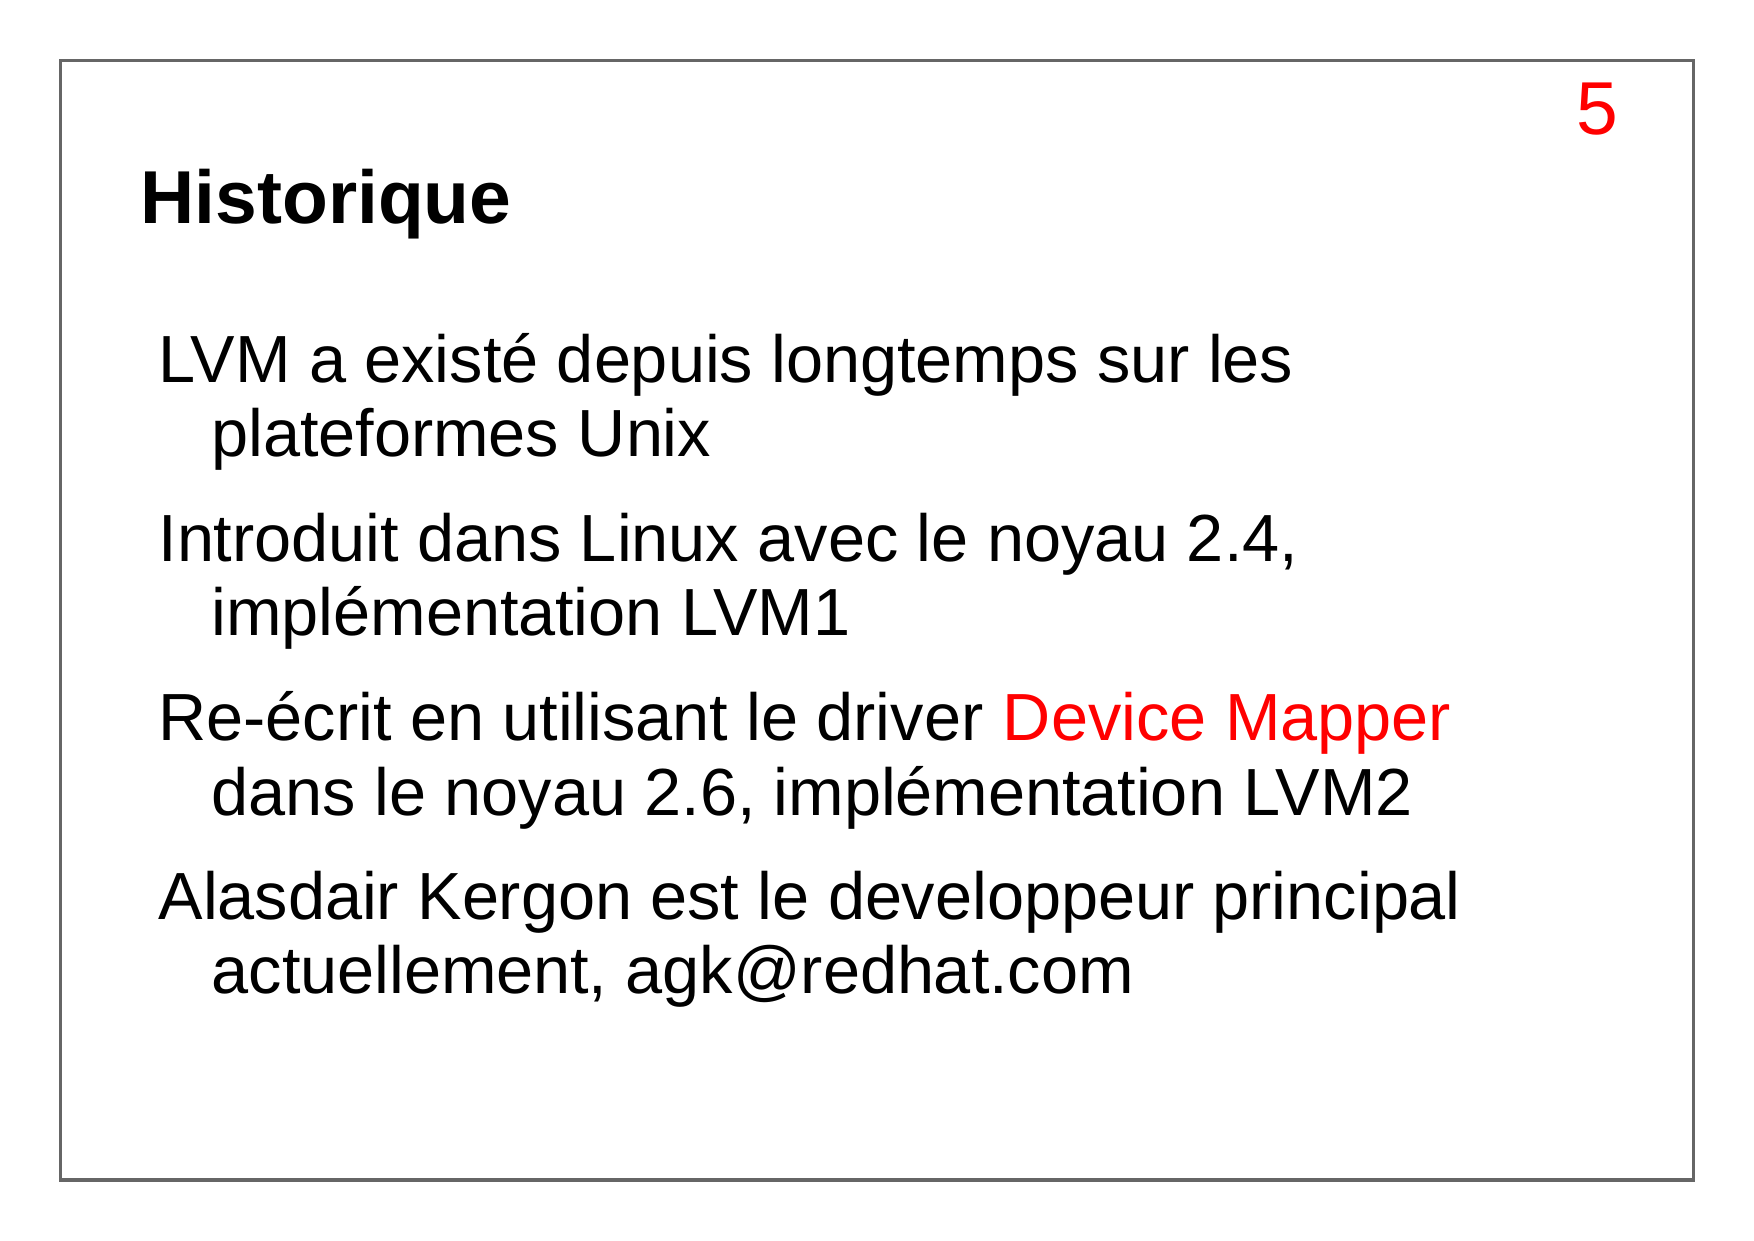

# Historique
LVM a existé depuis longtemps sur les plateformes Unix
Introduit dans Linux avec le noyau 2.4, implémentation LVM1
Re-écrit en utilisant le driver Device Mapper dans le noyau 2.6, implémentation LVM2
Alasdair Kergon est le developpeur principal actuellement, agk@redhat.com